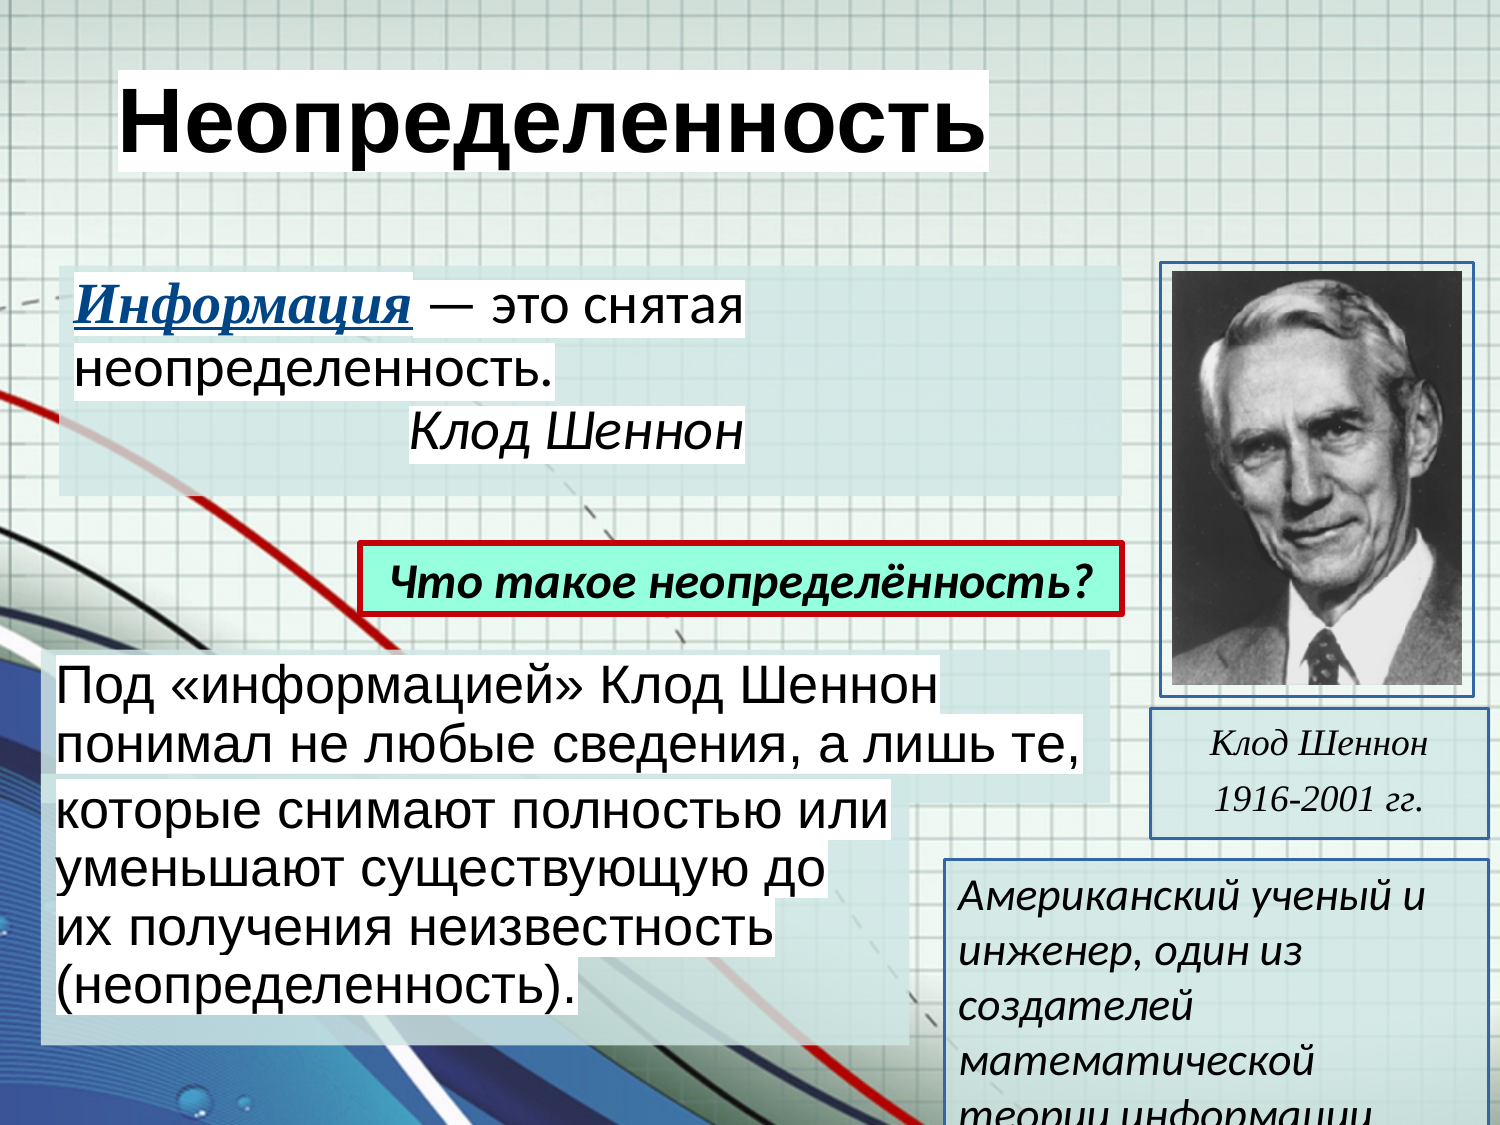

Неопределенность
Информация — это снятая неопределенность.
Клод Шеннон
Что такое неопределённость?
# Под «информацией» Клод Шеннон понимал не любые сведения, а лишь те,
Клод Шеннон
1916-2001 гг.
которые снимают полностью или уменьшают существующую до их получения неизвестность (неопределенность).
Американский ученый и инженер, один из создателей математической теории информации